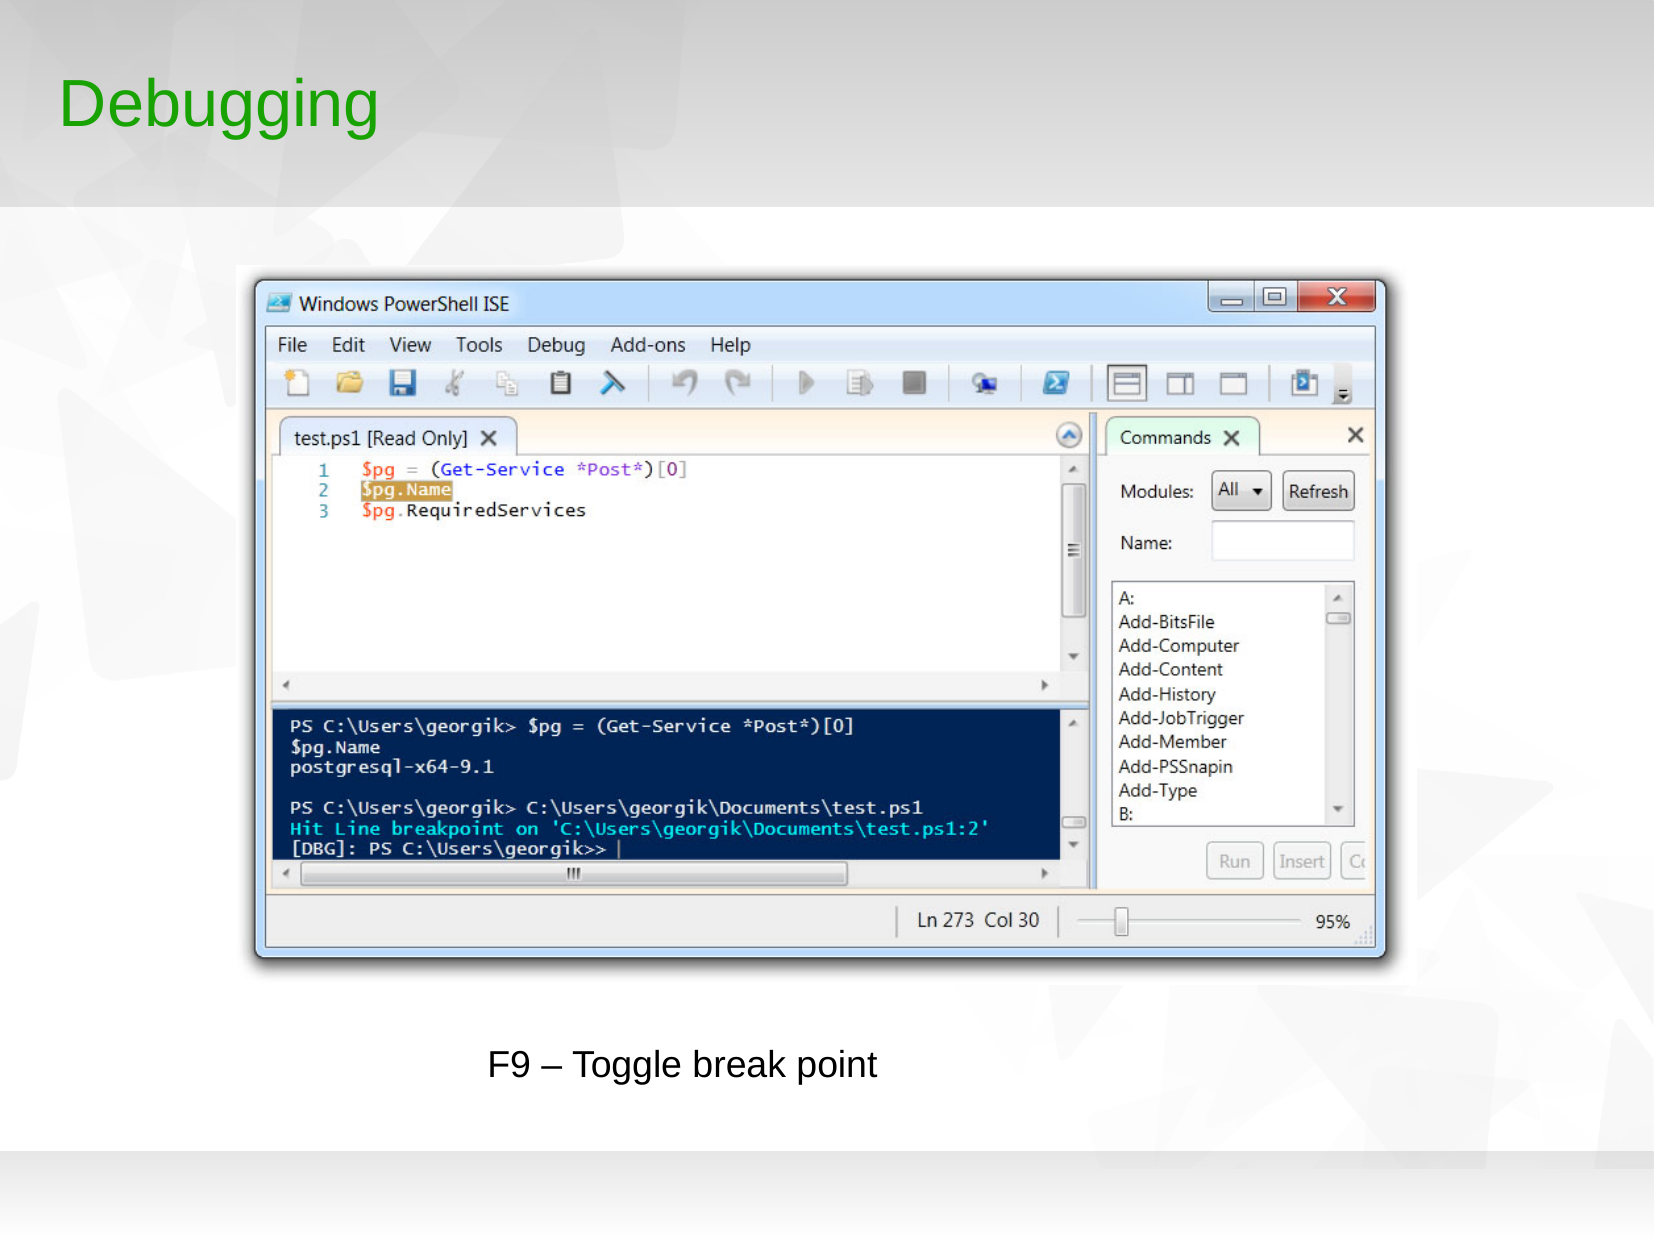

# Debugging
F9 – Toggle break point